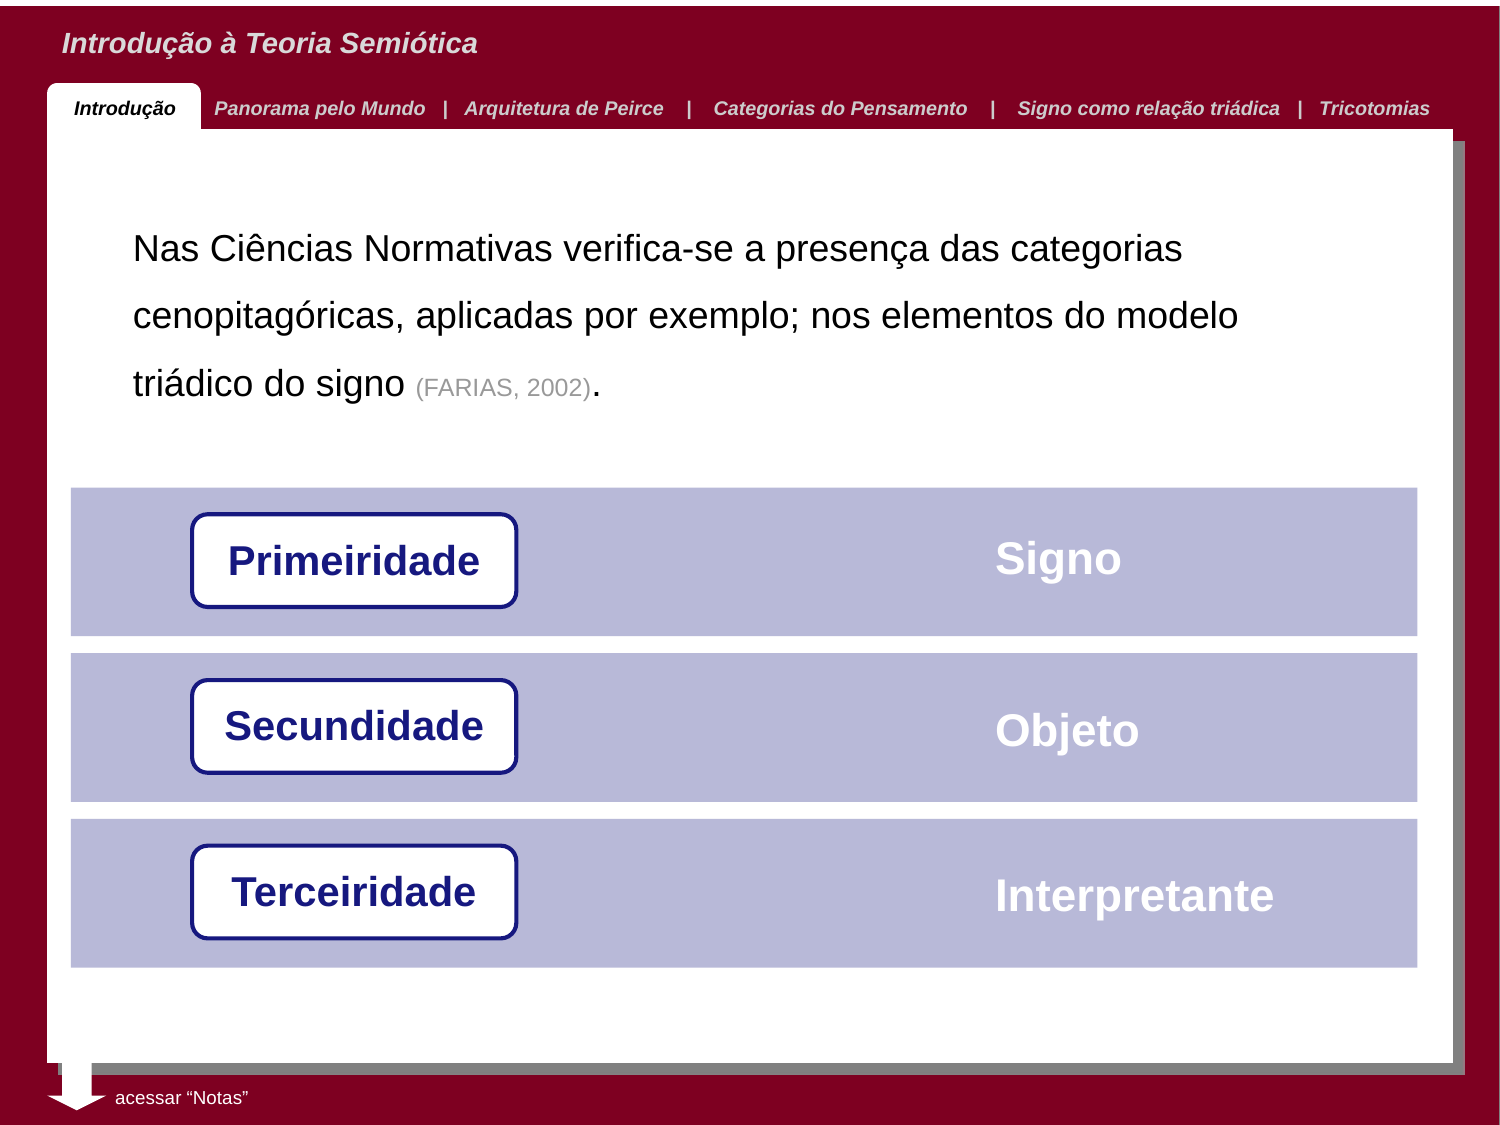

Nas Ciências Normativas verifica-se a presença das categorias cenopitagóricas, aplicadas por exemplo; nos elementos do modelo triádico do signo (FARIAS, 2002).
Primeiridade
Signo
Secundidade
Objeto
Terceiridade
Interpretante
acessar “Notas”